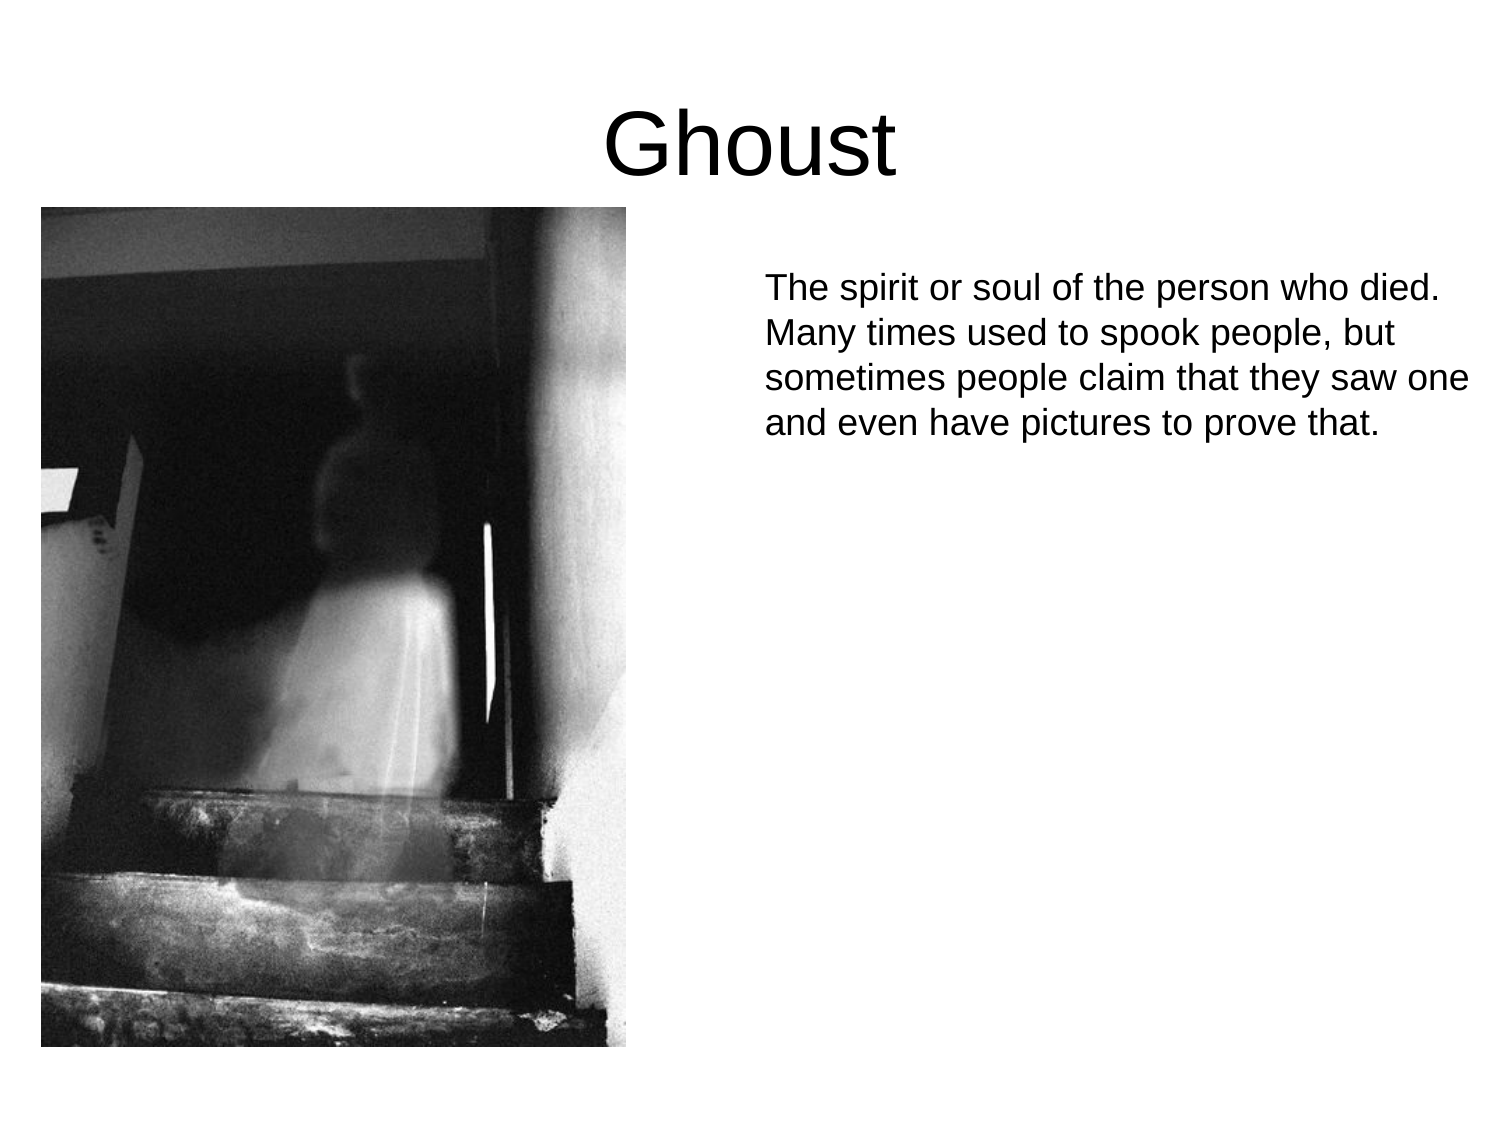

# Ghoust
The spirit or soul of the person who died. Many times used to spook people, but sometimes people claim that they saw one and even have pictures to prove that.